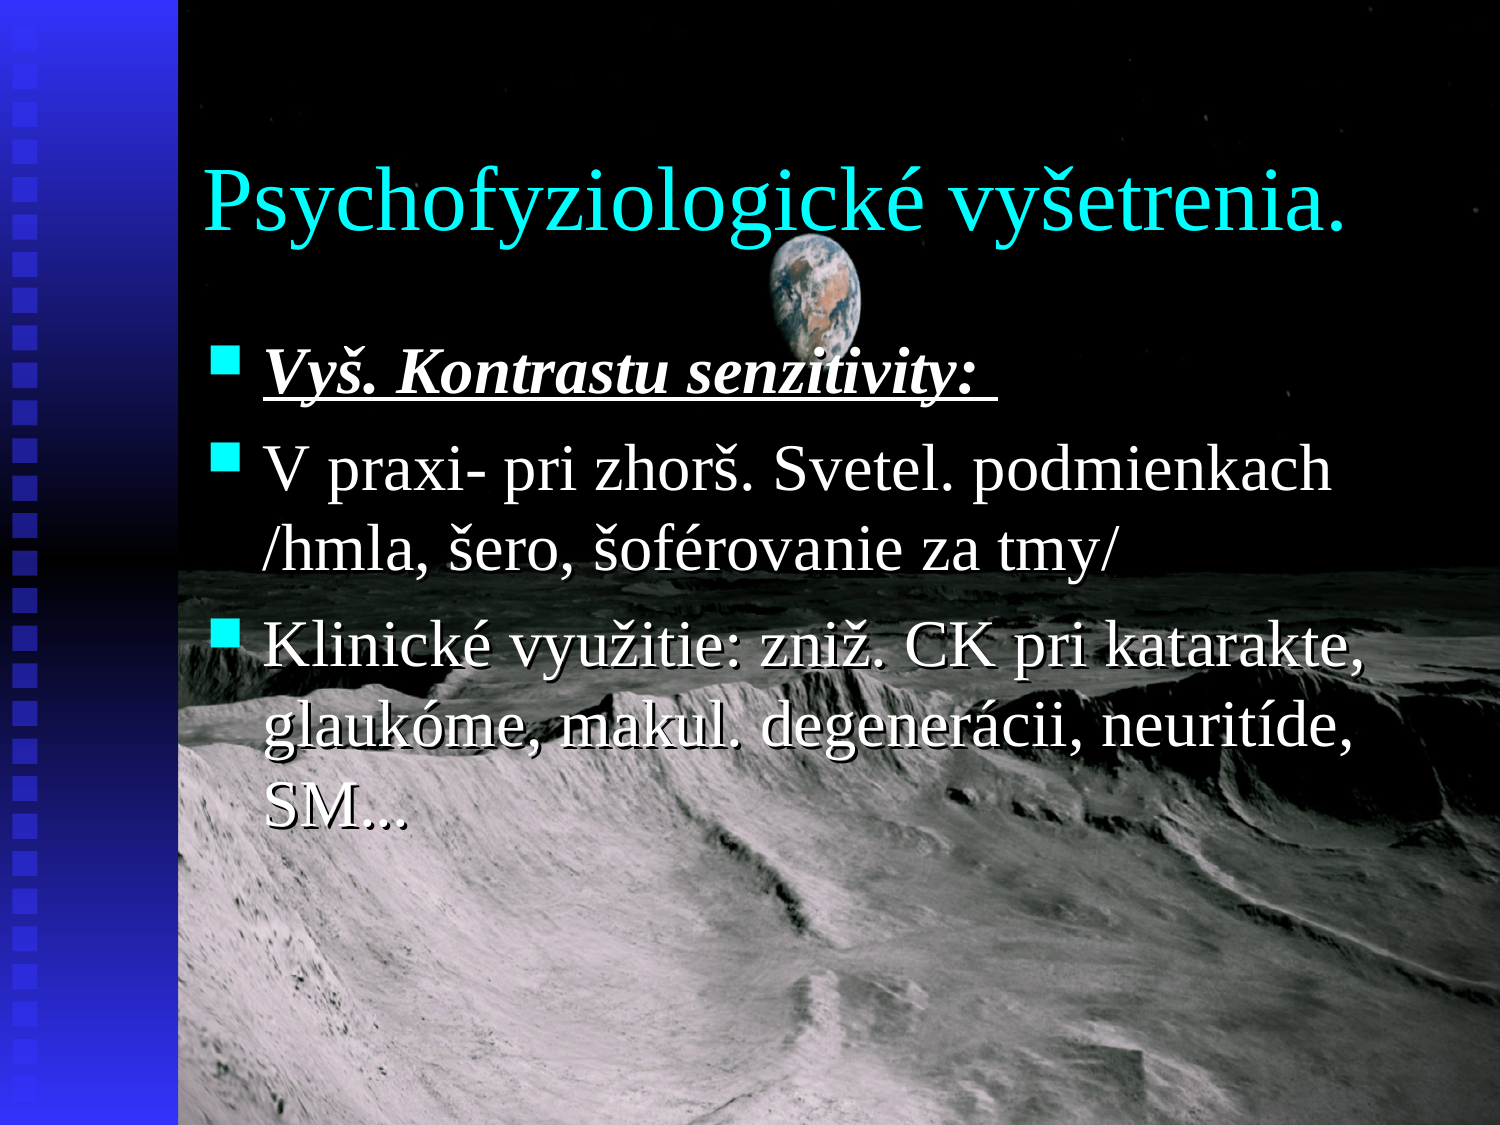

# Psychofyziologické vyšetrenia.
Vyš. Kontrastu senzitivity:
V praxi- pri zhorš. Svetel. podmienkach /hmla, šero, šoférovanie za tmy/
Klinické využitie: zniž. CK pri katarakte, glaukóme, makul. degenerácii, neuritíde, SM...